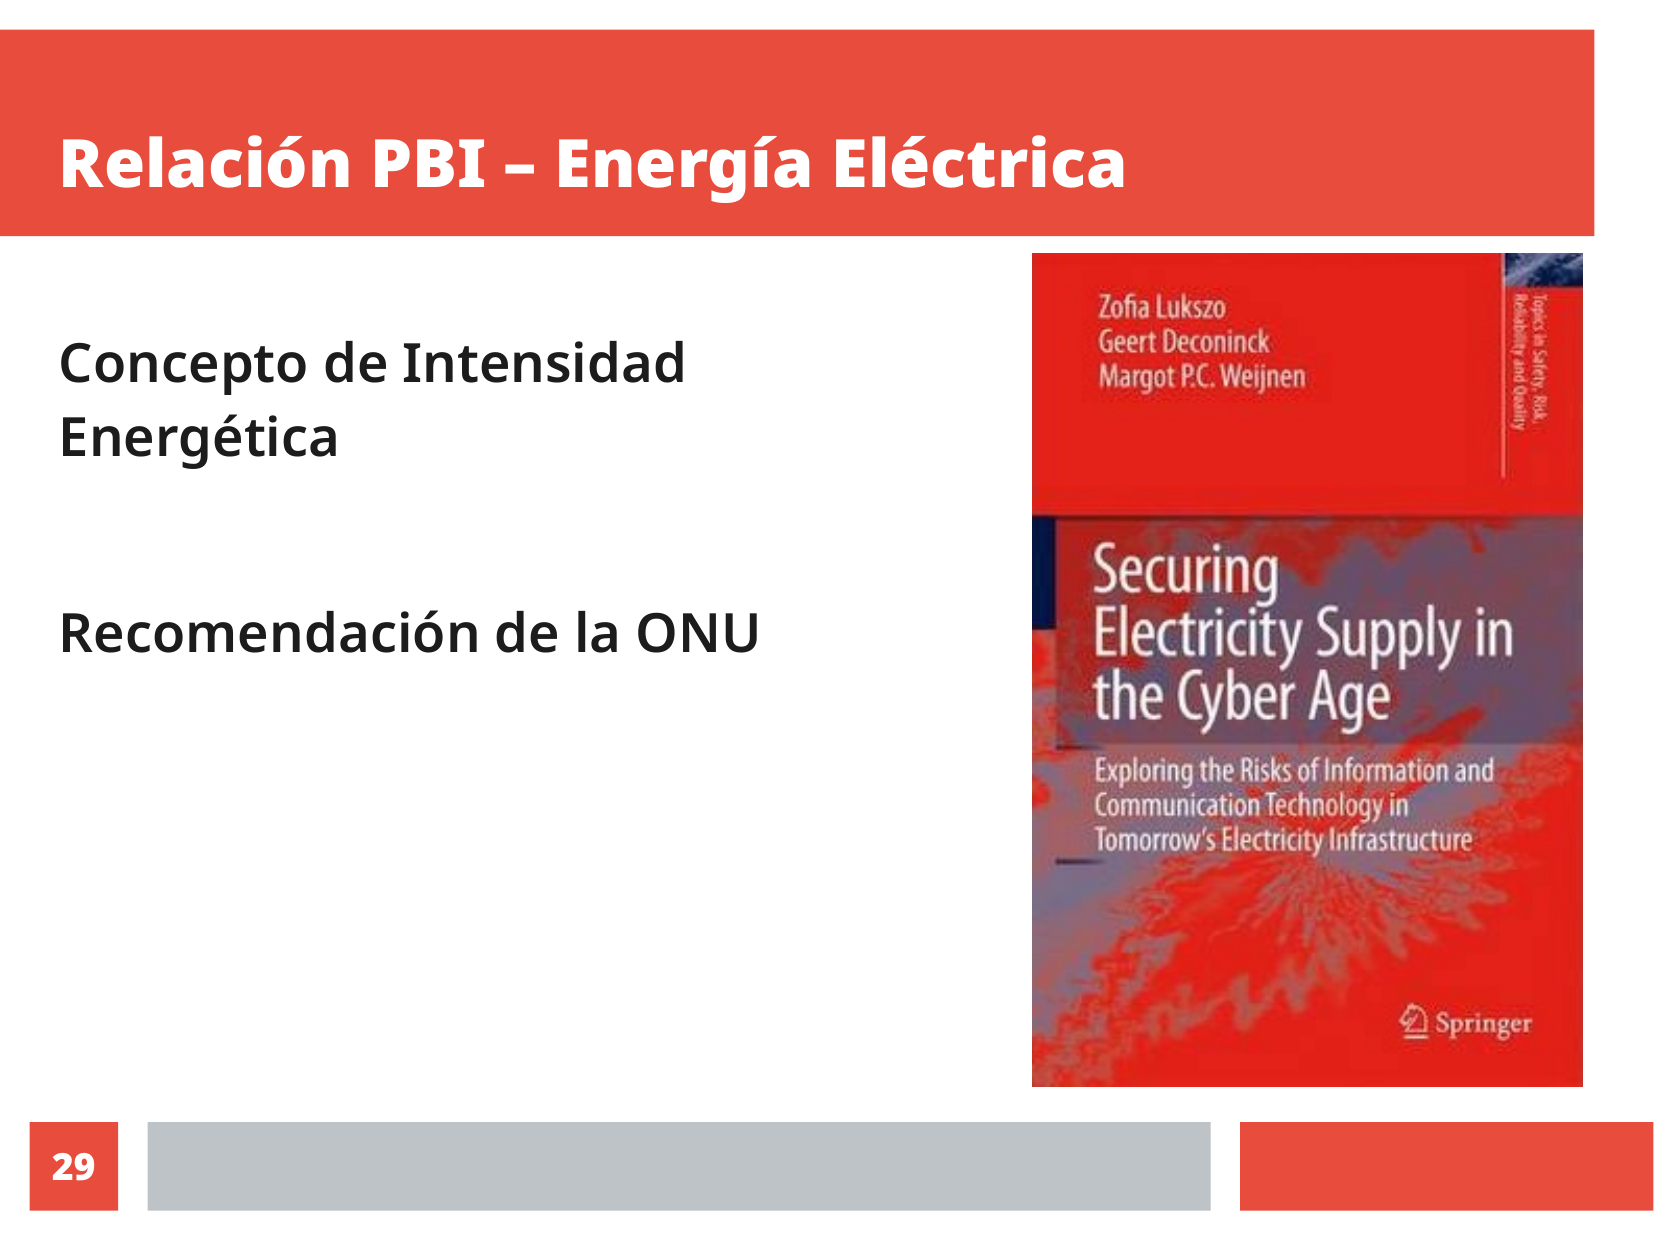

# Relación PBI – Energía Eléctrica
Concepto de Intensidad Energética
Recomendación de la ONU
29